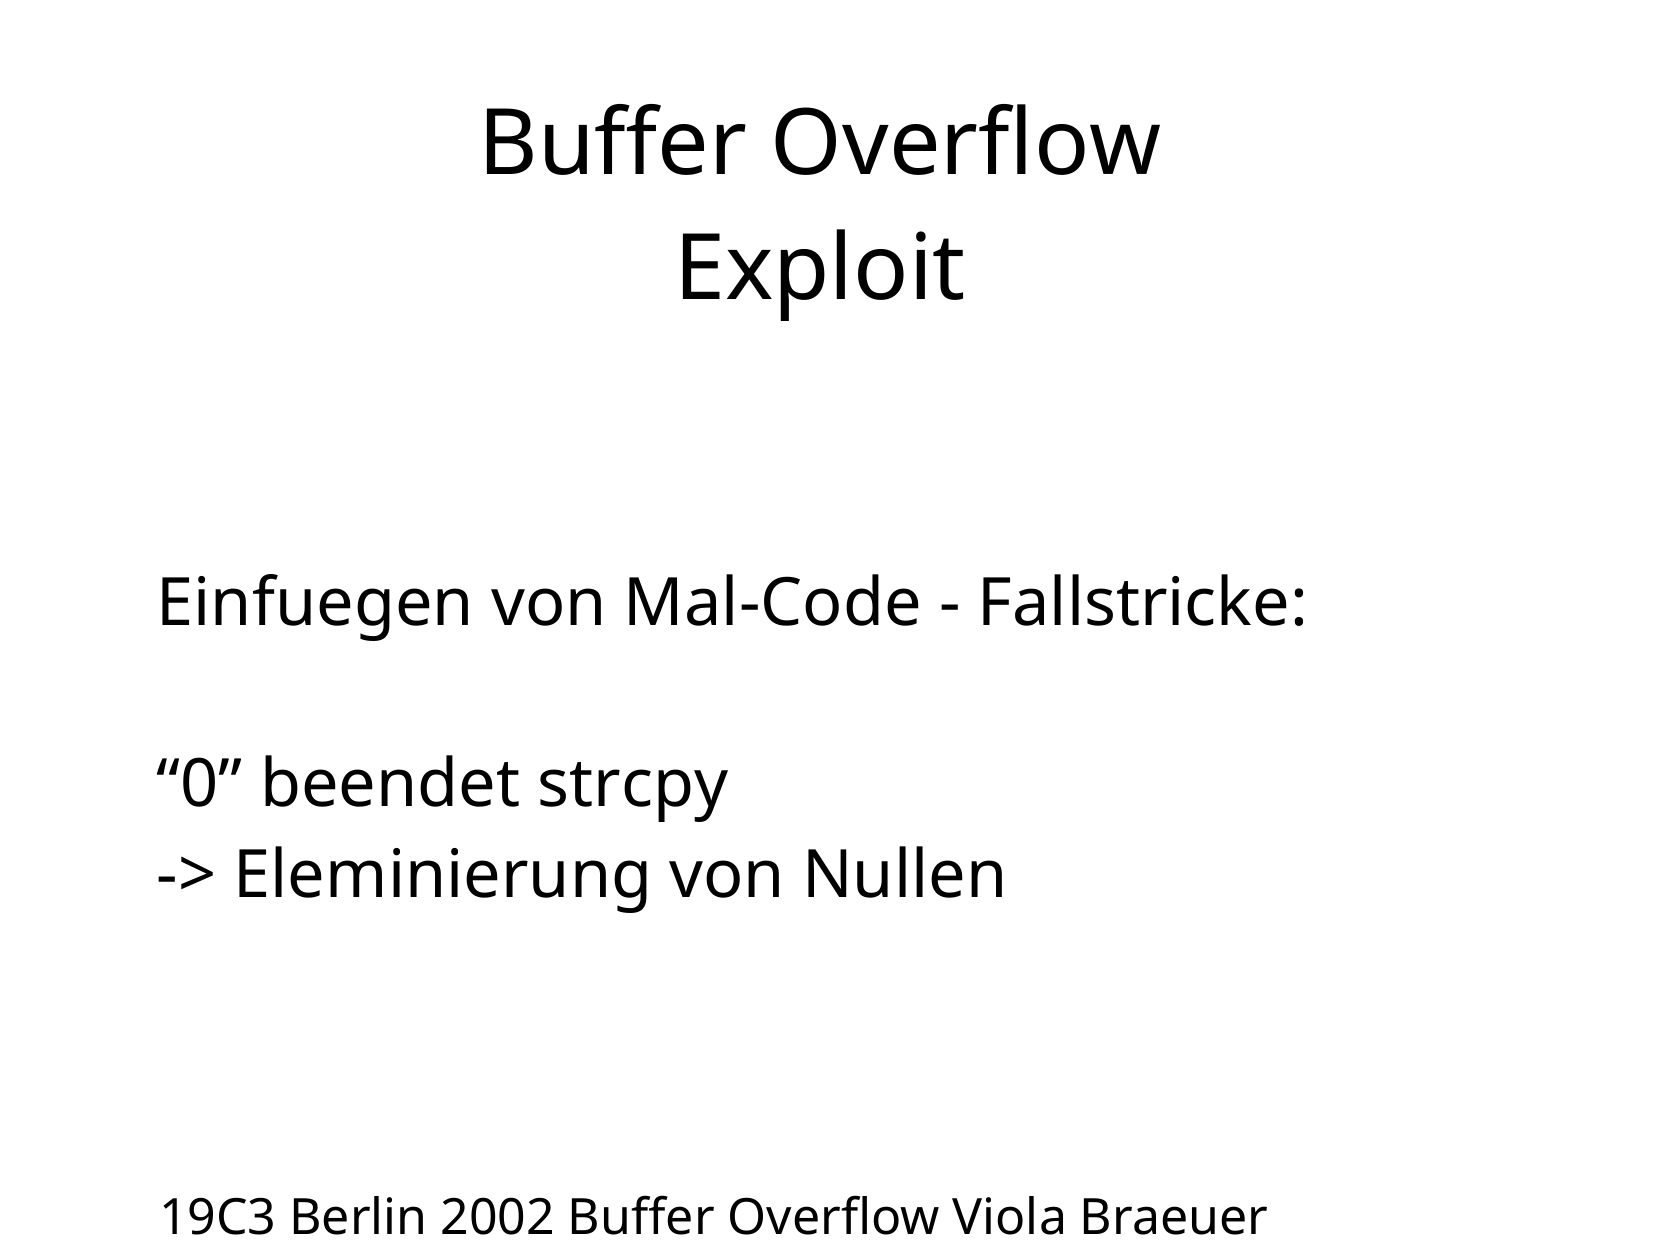

Buffer Overflow
Exploit
Einfuegen von Mal-Code - Fallstricke:
“0” beendet strcpy
-> Eleminierung von Nullen
19C3 Berlin 2002 Buffer Overflow Viola Braeuer